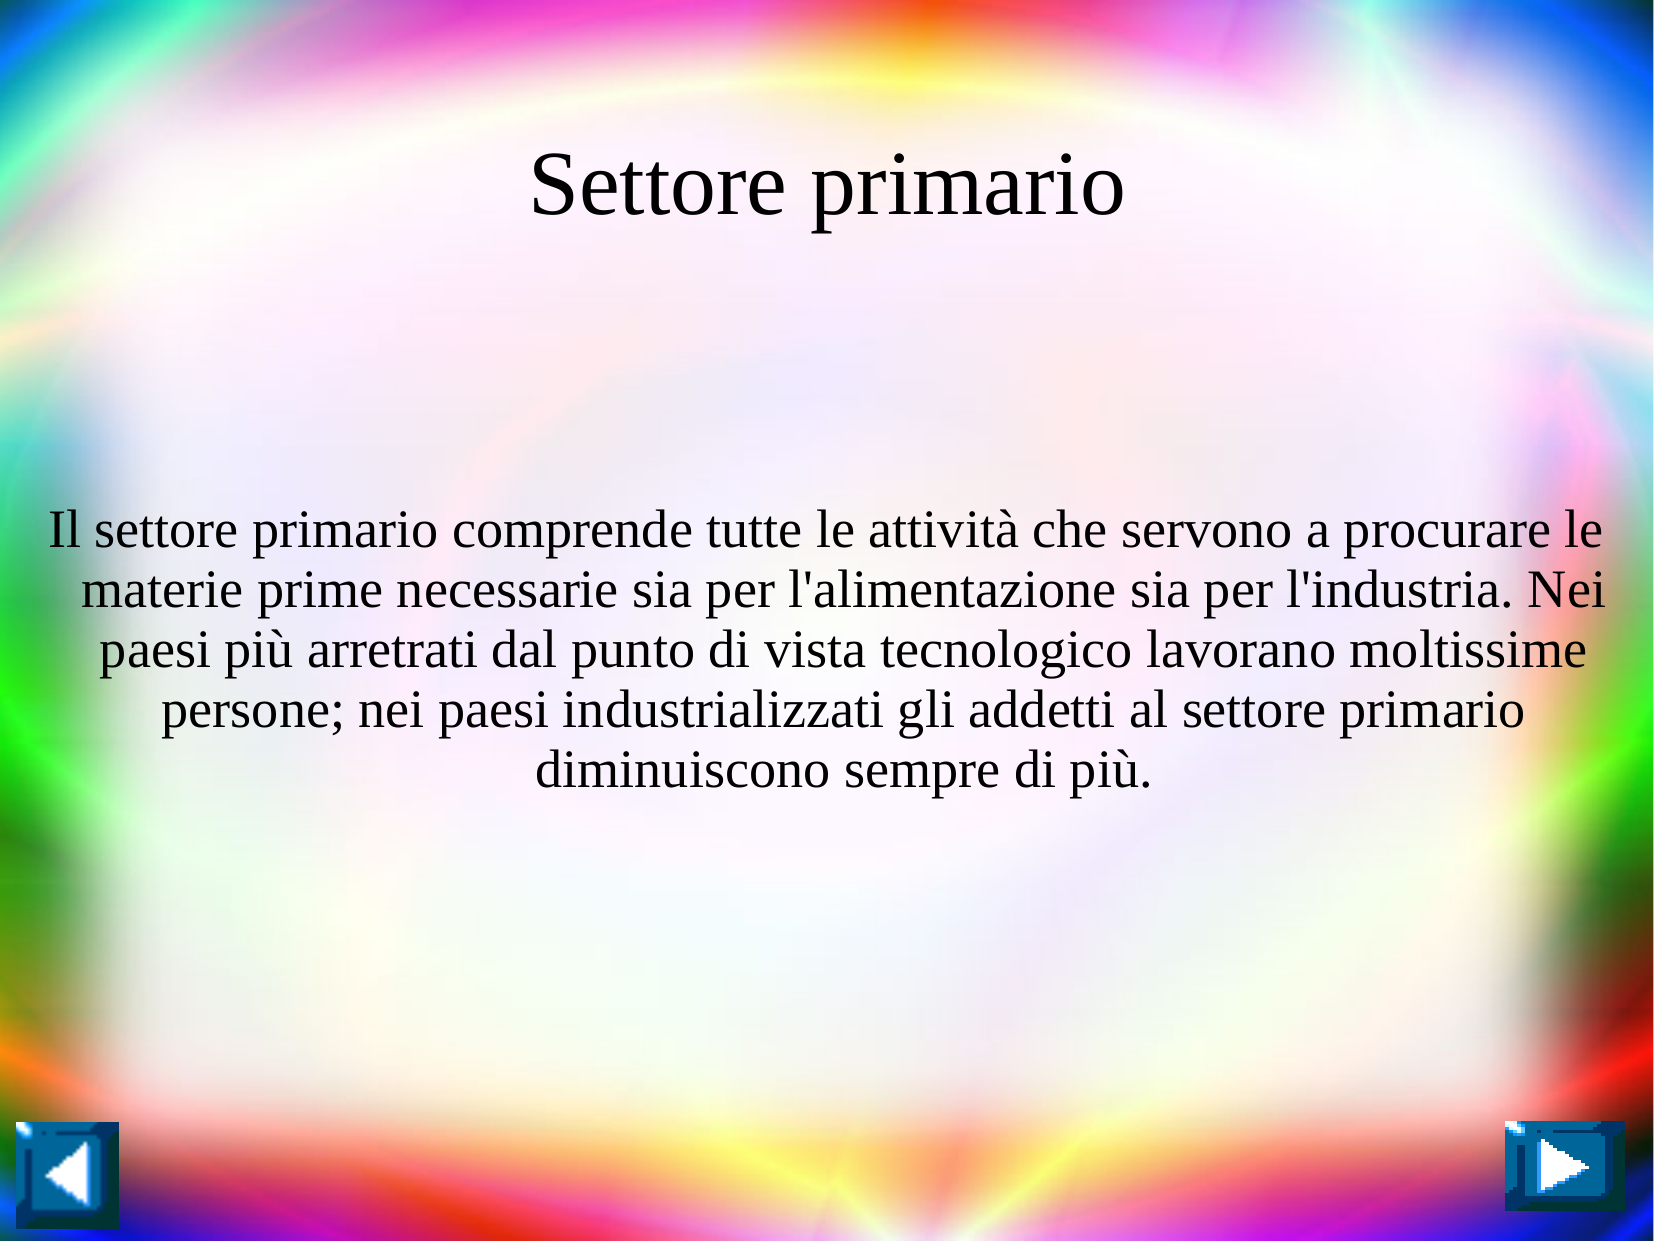

# Settore primario
Il settore primario comprende tutte le attività che servono a procurare le materie prime necessarie sia per l'alimentazione sia per l'industria. Nei paesi più arretrati dal punto di vista tecnologico lavorano moltissime persone; nei paesi industrializzati gli addetti al settore primario diminuiscono sempre di più.